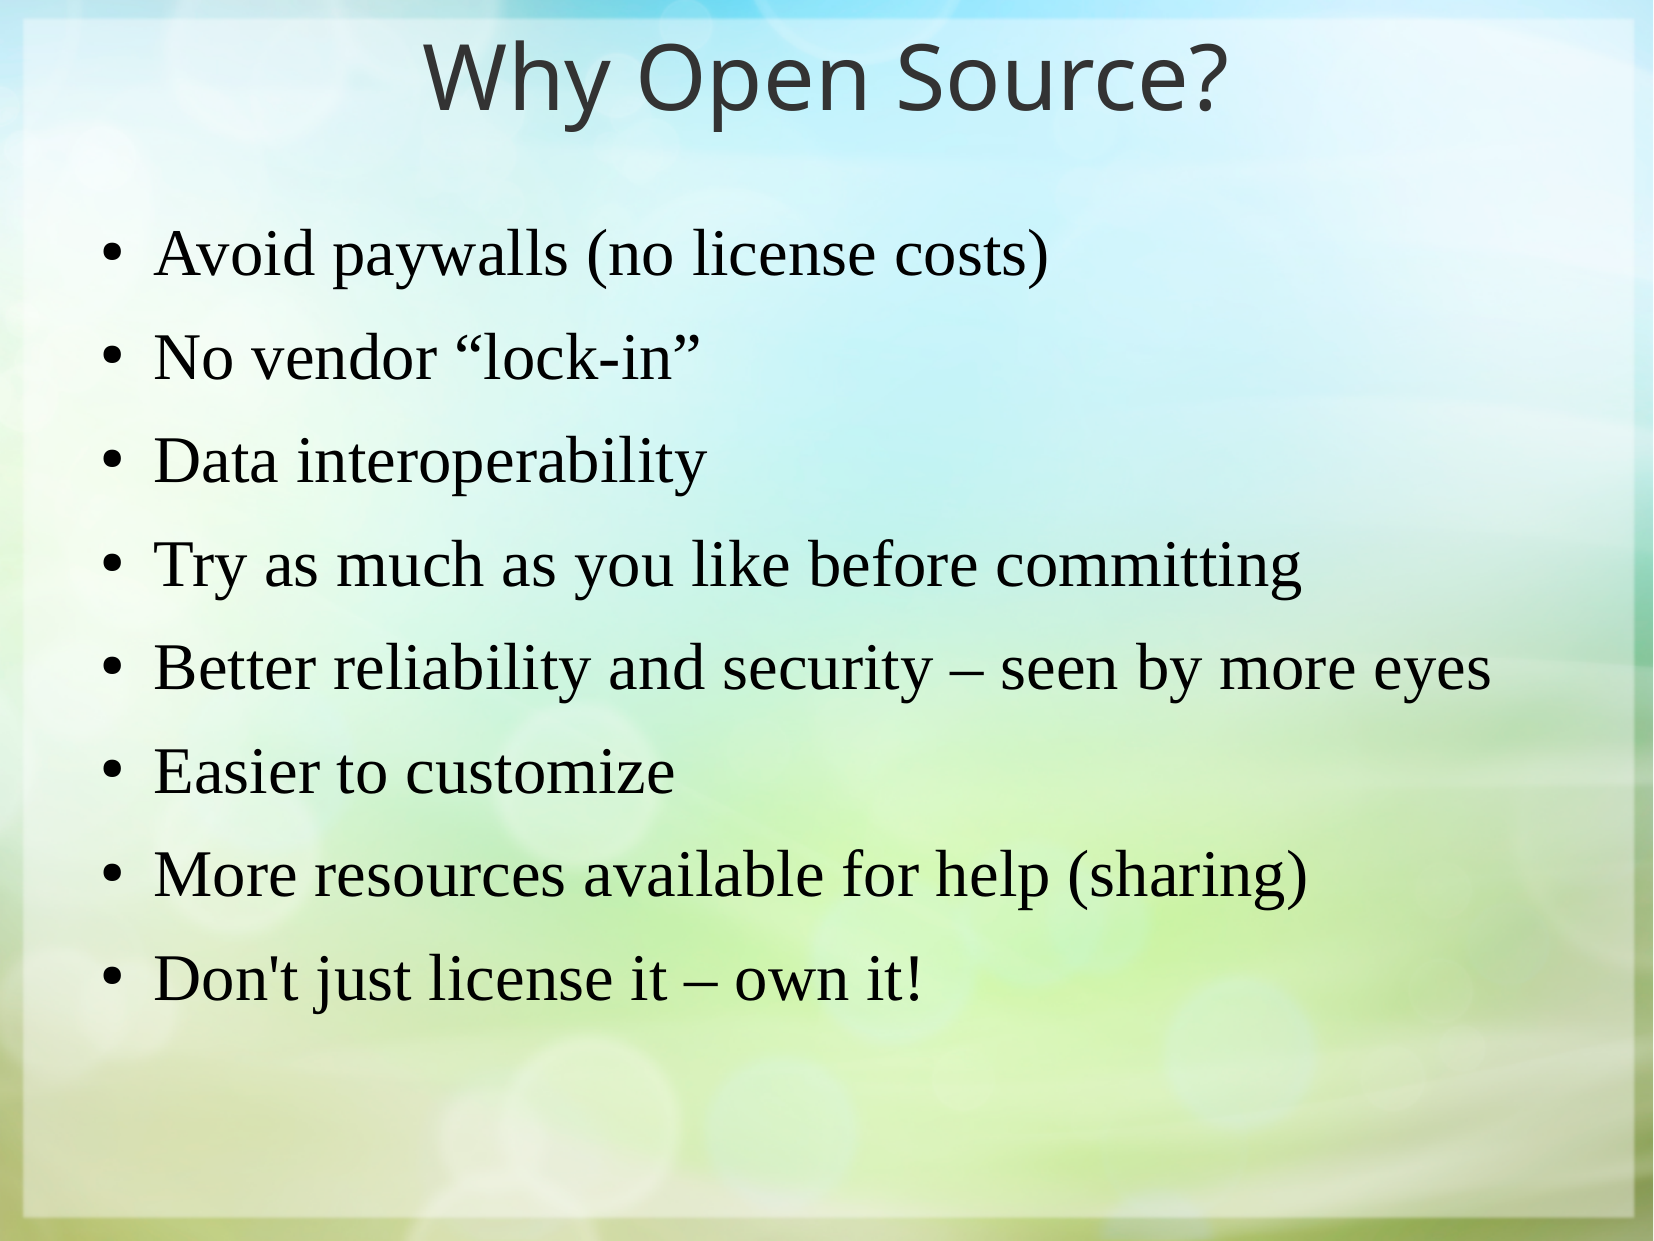

# Why Open Source?
Avoid paywalls (no license costs)
No vendor “lock-in”
Data interoperability
Try as much as you like before committing
Better reliability and security – seen by more eyes
Easier to customize
More resources available for help (sharing)
Don't just license it – own it!